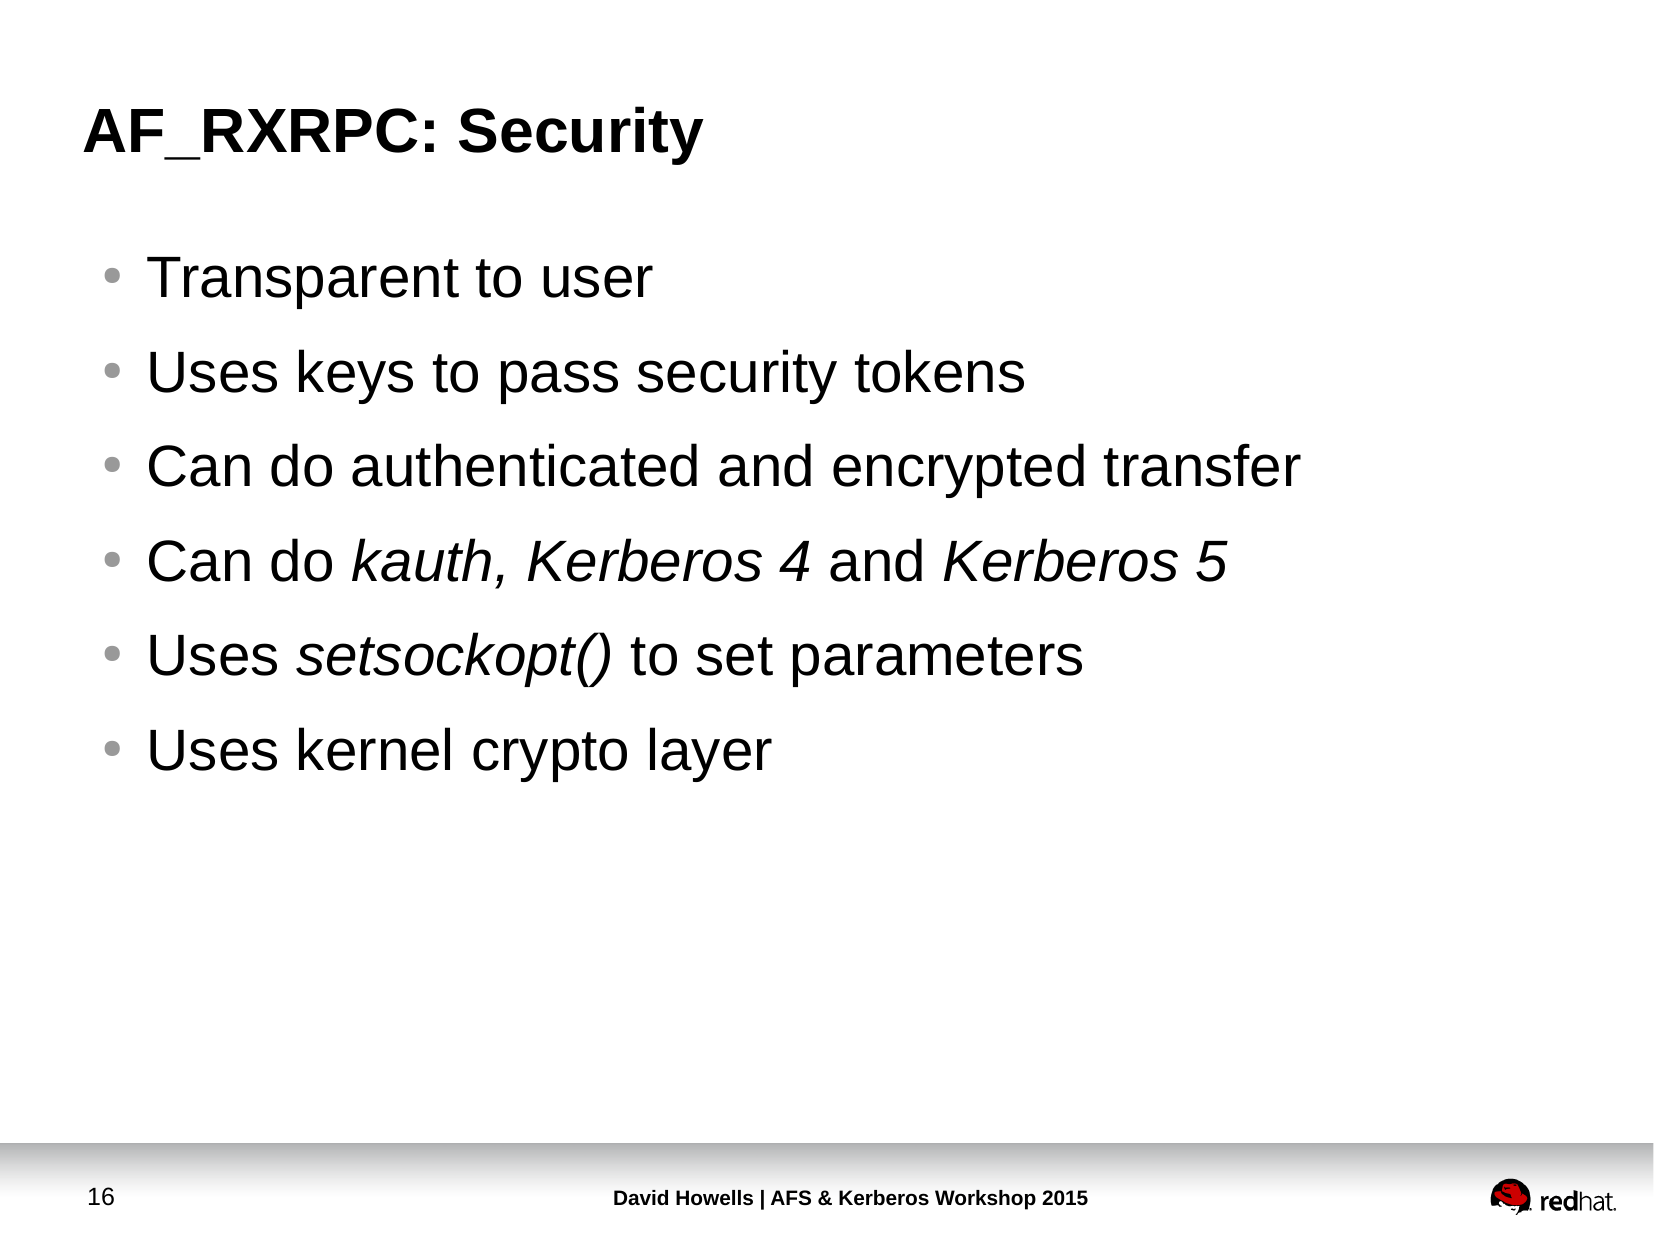

# AF_RXRPC: Security
Transparent to user
Uses keys to pass security tokens
Can do authenticated and encrypted transfer
Can do kauth, Kerberos 4 and Kerberos 5
Uses setsockopt() to set parameters
Uses kernel crypto layer